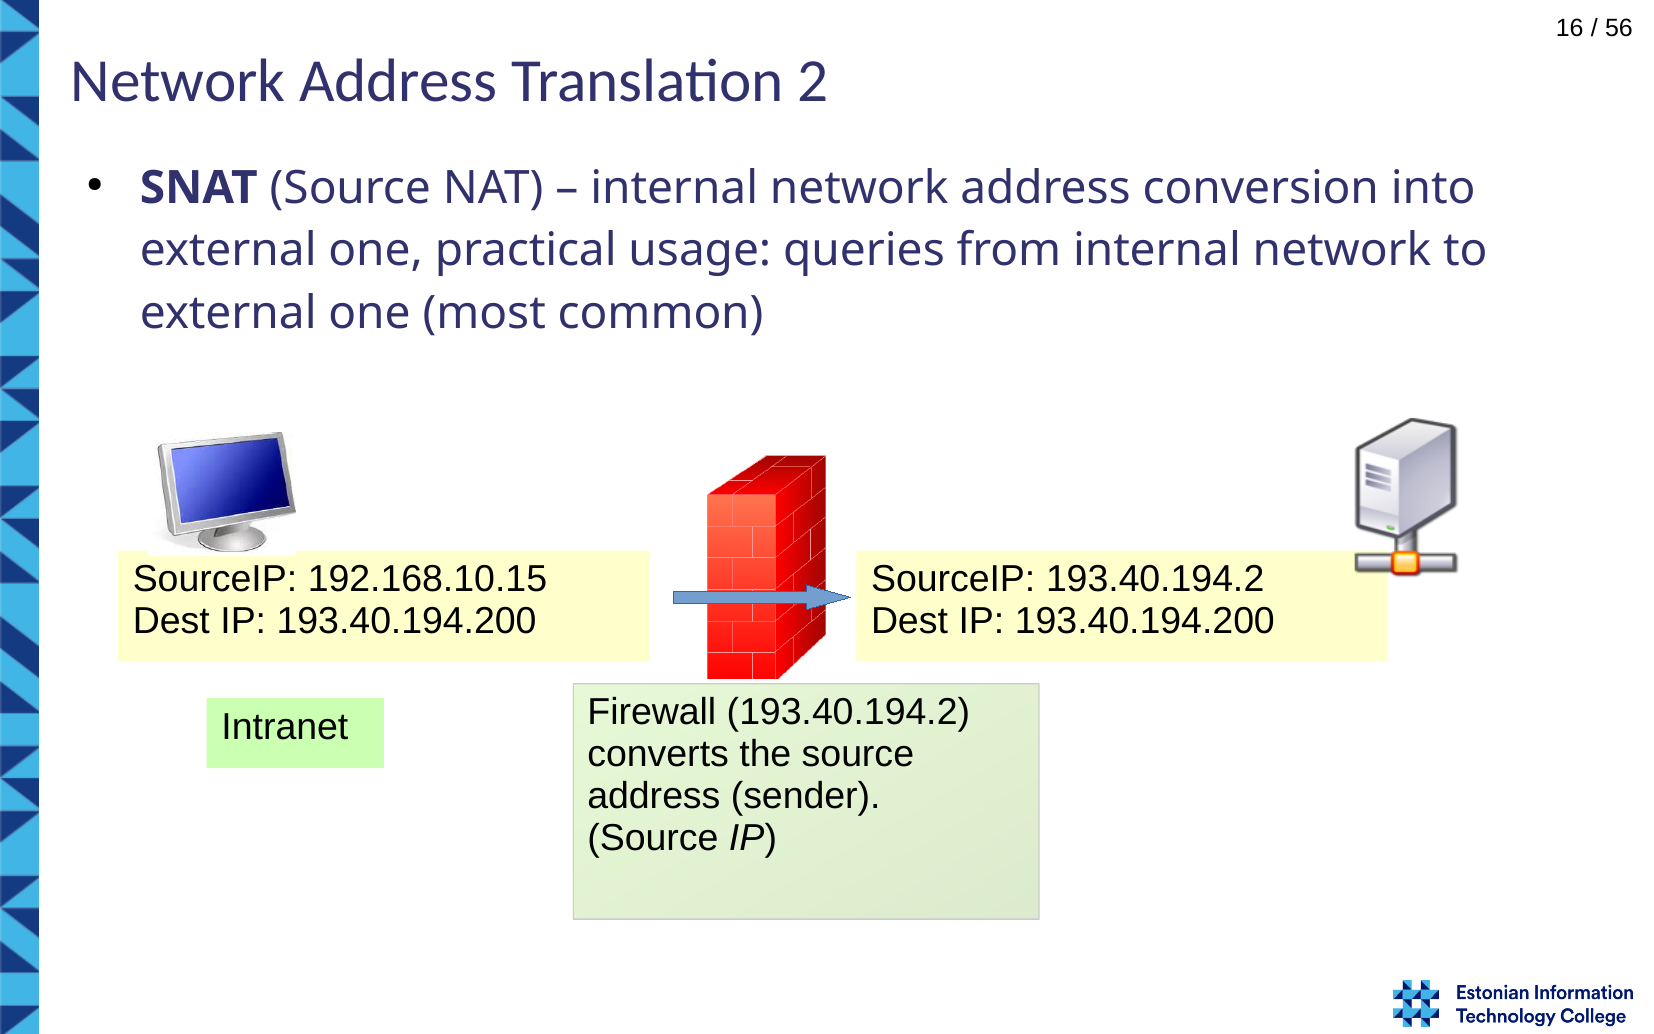

# Network Address Translation 2
SNAT (Source NAT) – internal network address conversion into external one, practical usage: queries from internal network to external one (most common)
SourceIP: 192.168.10.15
Dest IP: 193.40.194.200
SourceIP: 193.40.194.2
Dest IP: 193.40.194.200
Firewall (193.40.194.2) converts the source address (sender).
(Source IP)
Intranet